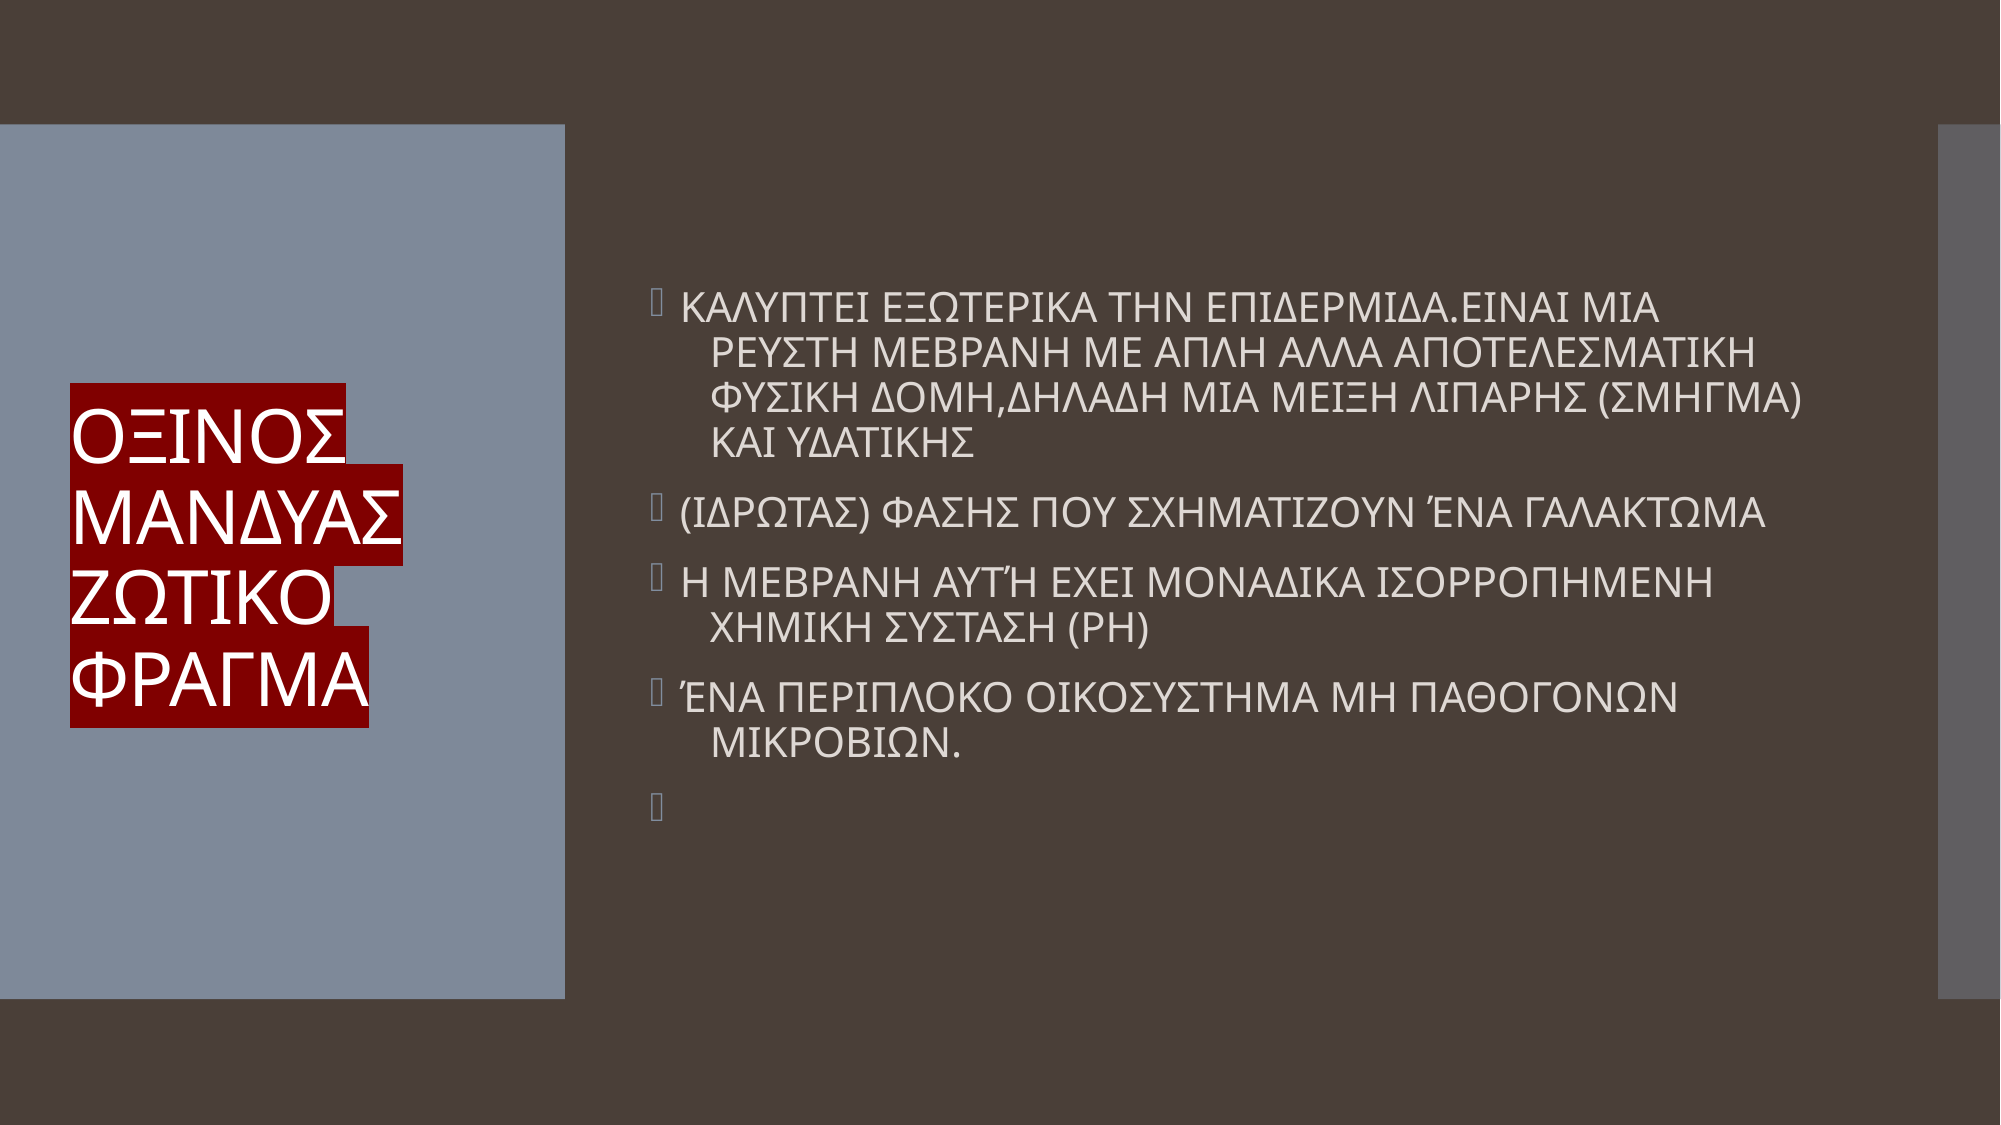

# ΟΞΙΝΟΣ ΜΑΝΔΥΑΣ ΖΩΤΙΚΟ ΦΡΑΓΜΑ
ΚΑΛΥΠΤΕΙ ΕΞΩΤΕΡΙΚΑ ΤΗΝ ΕΠΙΔΕΡΜΙΔΑ.ΕΙΝΑΙ ΜΙΑ ΡΕΥΣΤΗ ΜΕΒΡΑΝΗ ΜΕ ΑΠΛΗ ΑΛΛΑ ΑΠΟΤΕΛΕΣΜΑΤΙΚΗ ΦΥΣΙΚΗ ΔΟΜΗ,ΔΗΛΑΔΗ ΜΙΑ ΜΕΙΞΗ ΛΙΠΑΡΗΣ (ΣΜΗΓΜΑ) ΚΑΙ ΥΔΑΤΙΚΗΣ
(ΙΔΡΩΤΑΣ) ΦΑΣΗΣ ΠΟΥ ΣΧΗΜΑΤΙΖΟΥΝ ΈΝΑ ΓΑΛΑΚΤΩΜΑ
Η ΜΕΒΡΑΝΗ ΑΥΤΉ ΕΧΕΙ ΜΟΝΑΔΙΚΑ ΙΣΟΡΡΟΠΗΜΕΝΗ ΧΗΜΙΚΗ ΣΥΣΤΑΣΗ (PH)
ΈΝΑ ΠΕΡΙΠΛΟΚΟ ΟΙΚΟΣΥΣΤΗΜΑ ΜΗ ΠΑΘΟΓΟΝΩΝ ΜΙΚΡΟΒΙΩΝ.